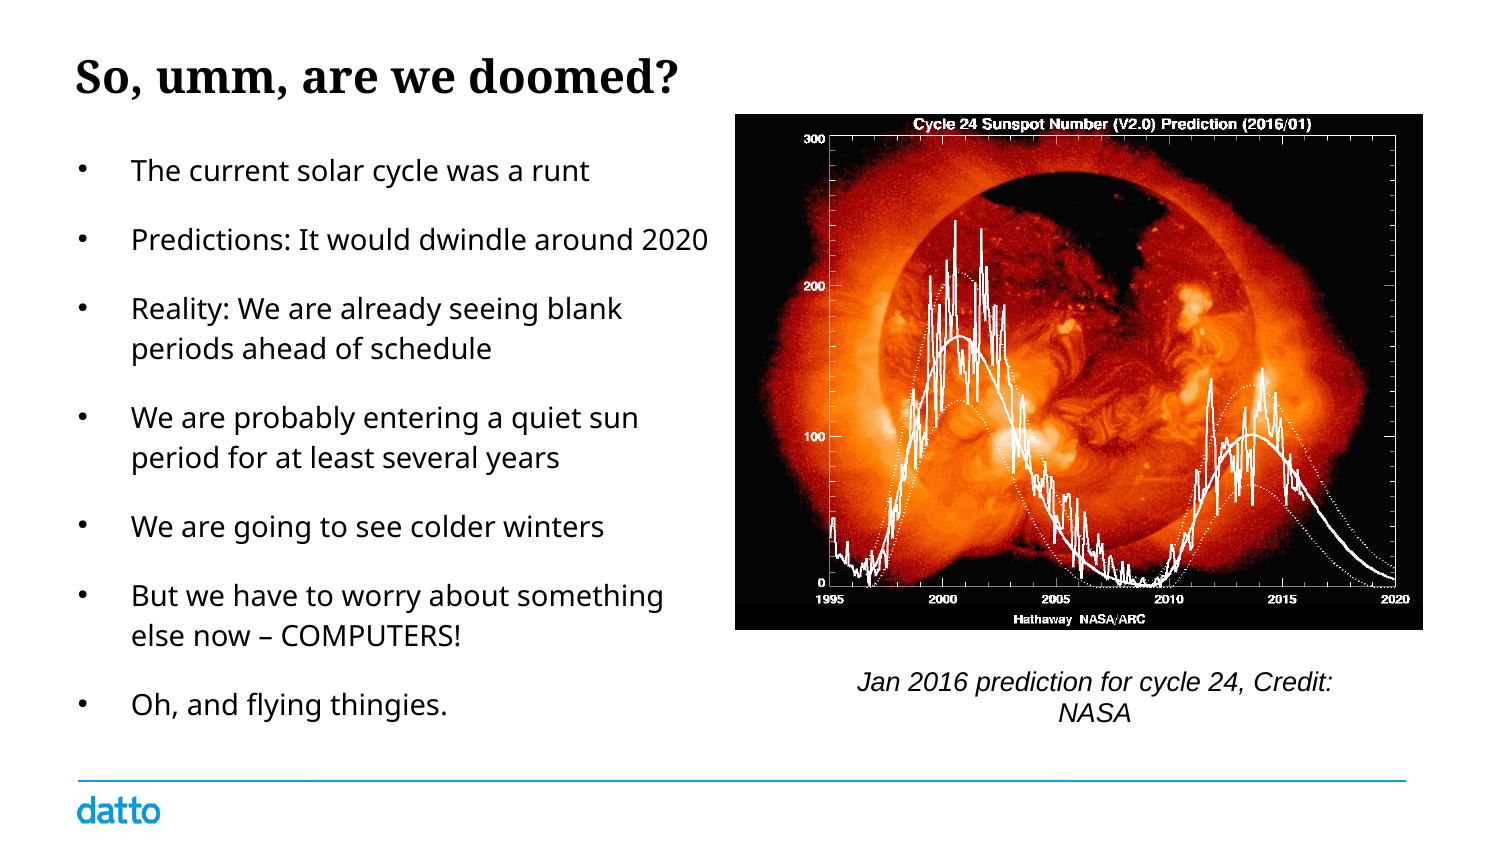

# So, umm, are we doomed?
The current solar cycle was a runt
Predictions: It would dwindle around 2020
Reality: We are already seeing blank periods ahead of schedule
We are probably entering a quiet sun period for at least several years
We are going to see colder winters
But we have to worry about something else now – COMPUTERS!
Oh, and flying thingies.
Jan 2016 prediction for cycle 24, Credit: NASA